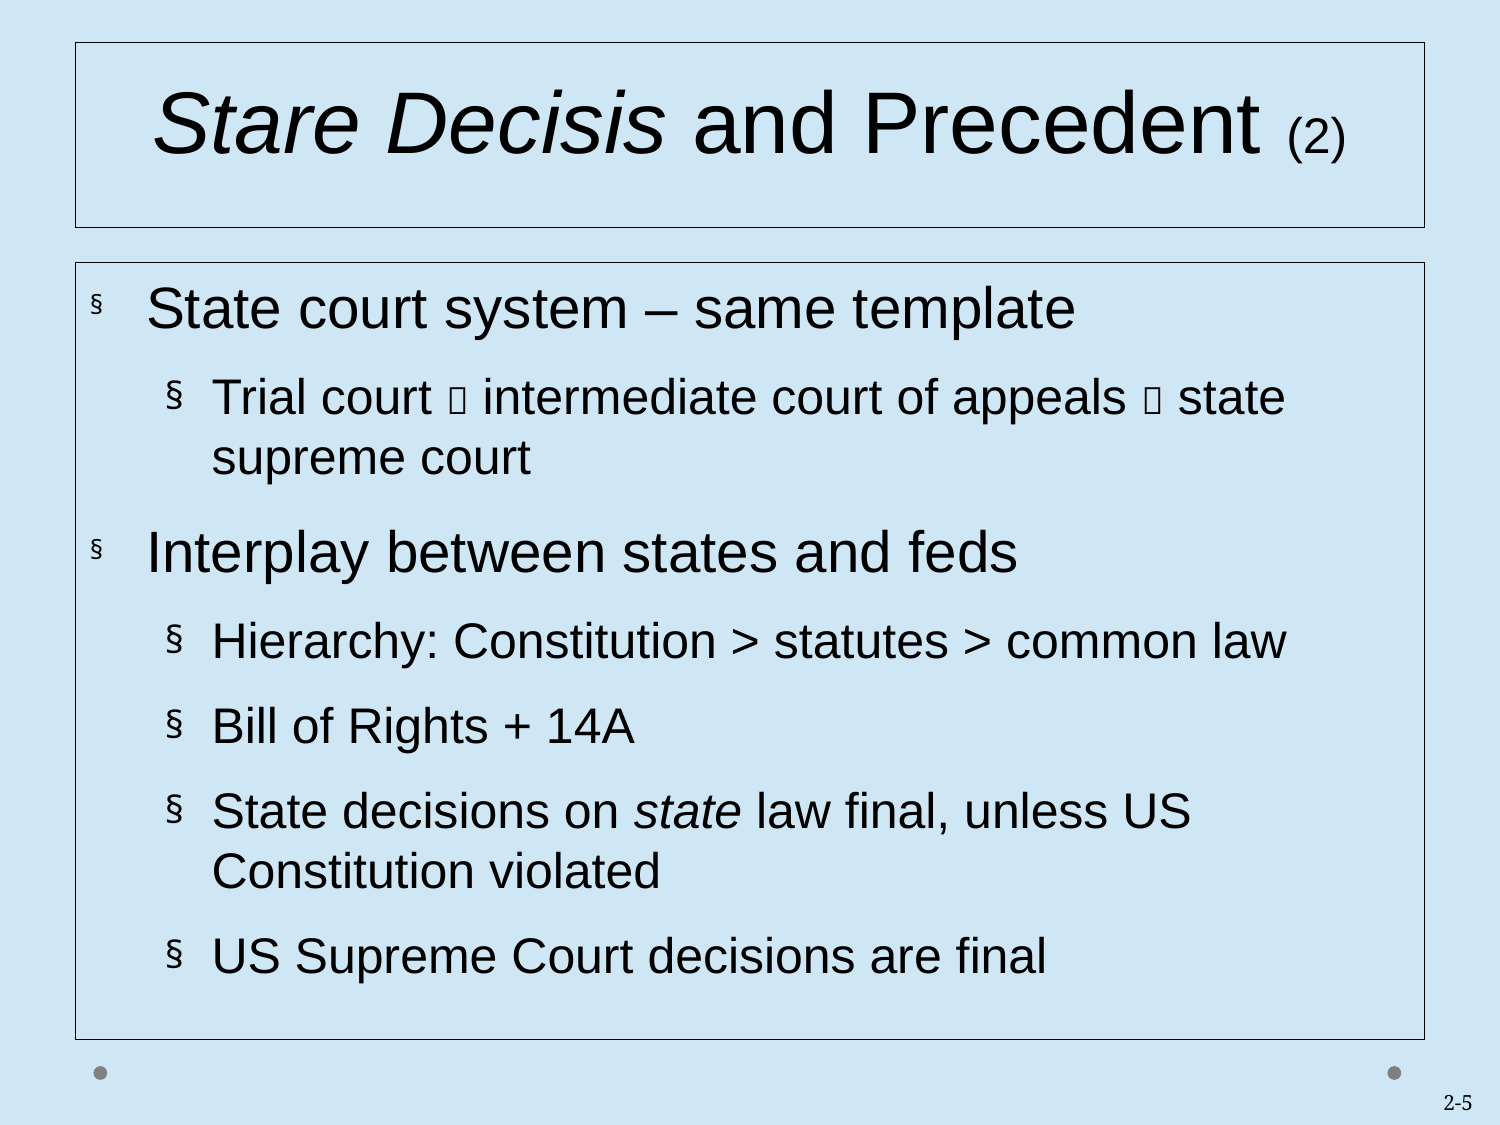

# Stare Decisis and Precedent (2)
State court system – same template
Trial court  intermediate court of appeals  state supreme court
Interplay between states and feds
Hierarchy: Constitution > statutes > common law
Bill of Rights + 14A
State decisions on state law final, unless US Constitution violated
US Supreme Court decisions are final